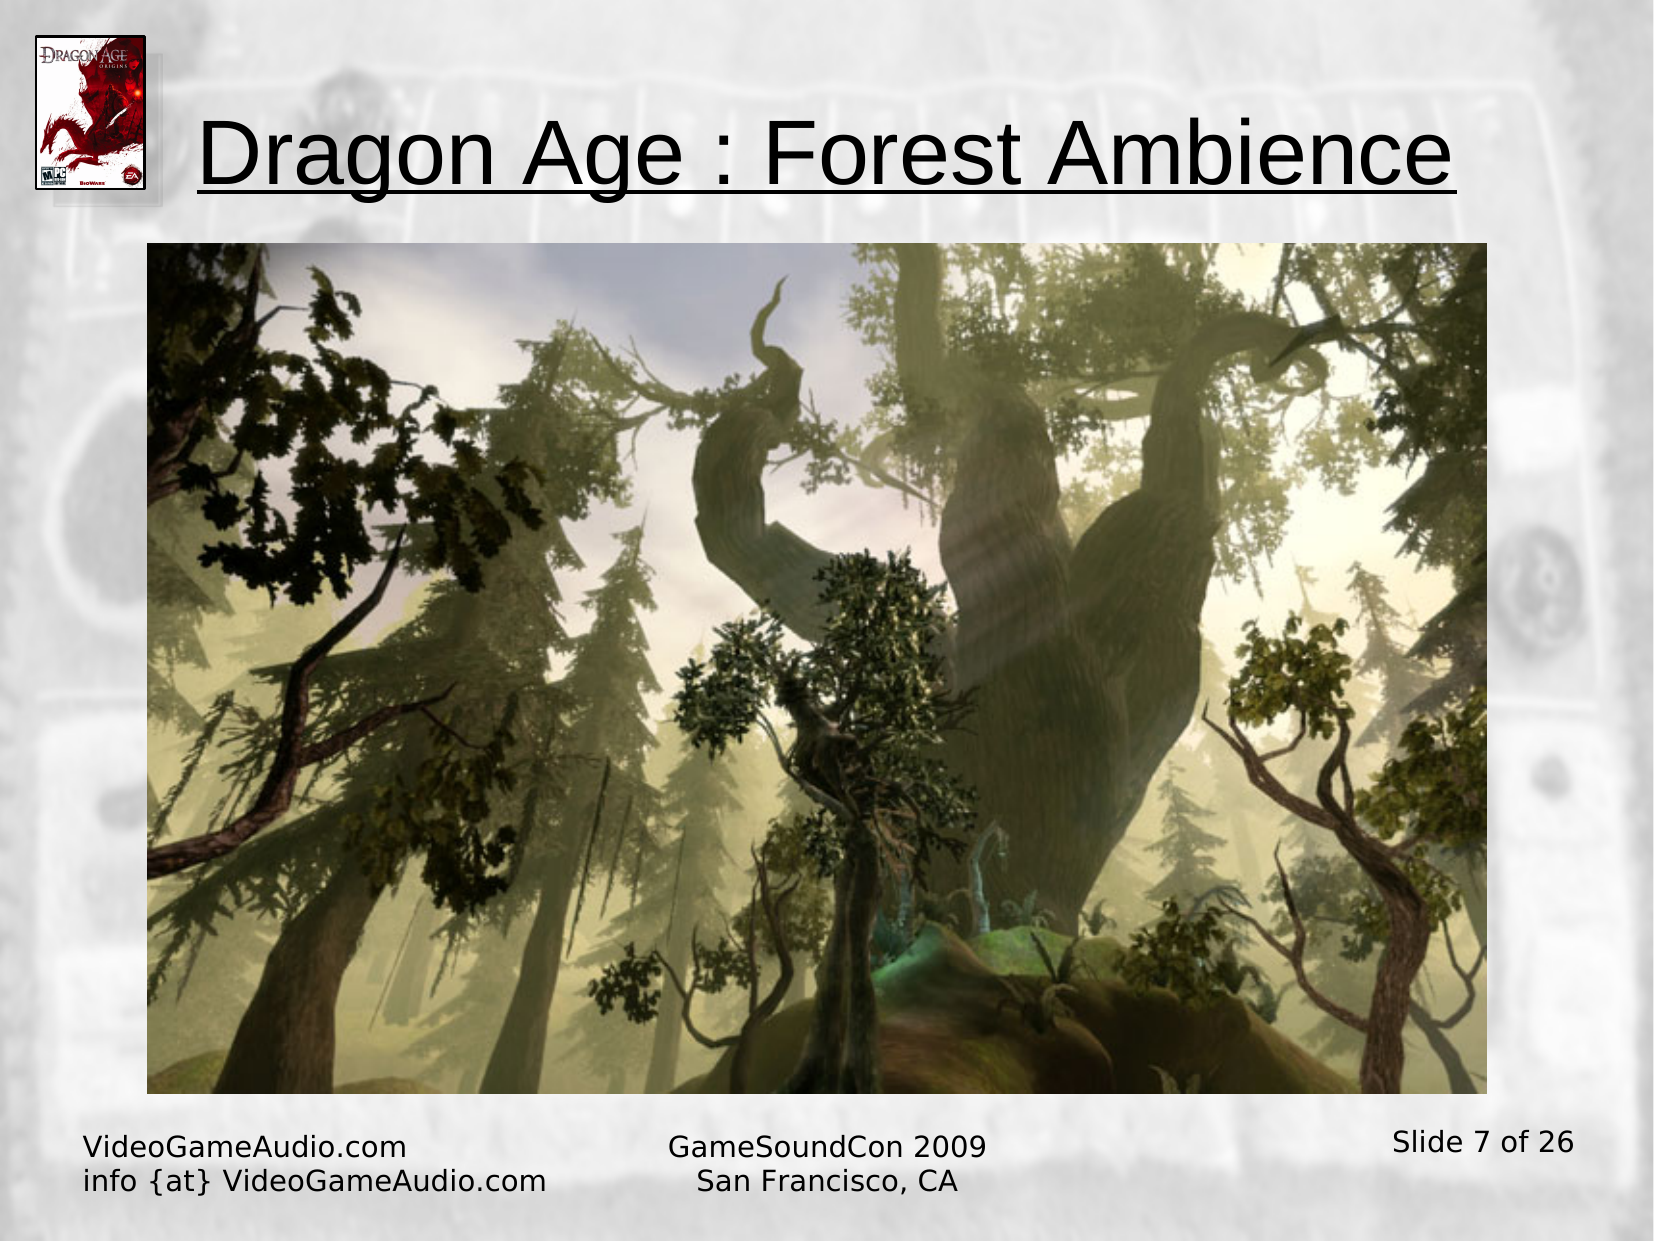

# Dragon Age : Forest Ambience
7